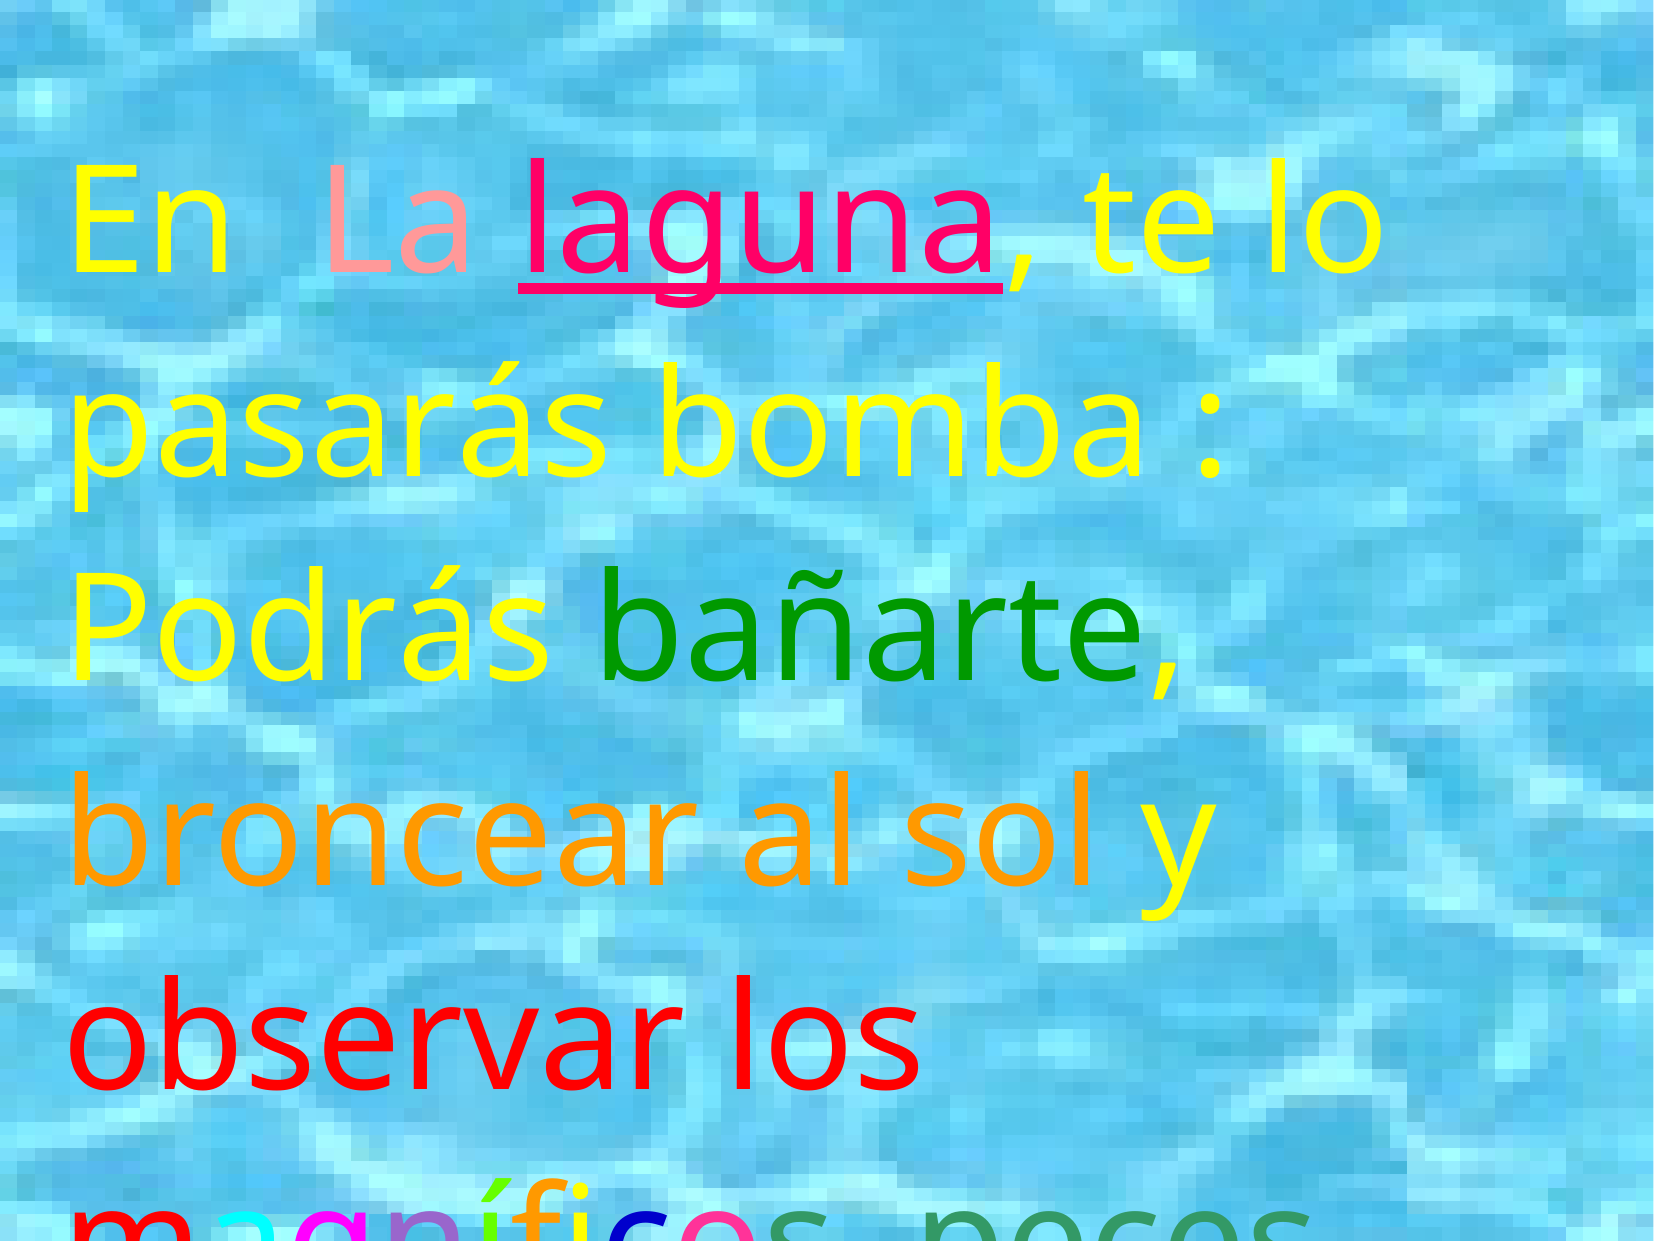

En La laguna, te lo pasarás bomba :
Podrás bañarte, broncear al sol y observar los magníficos peces.